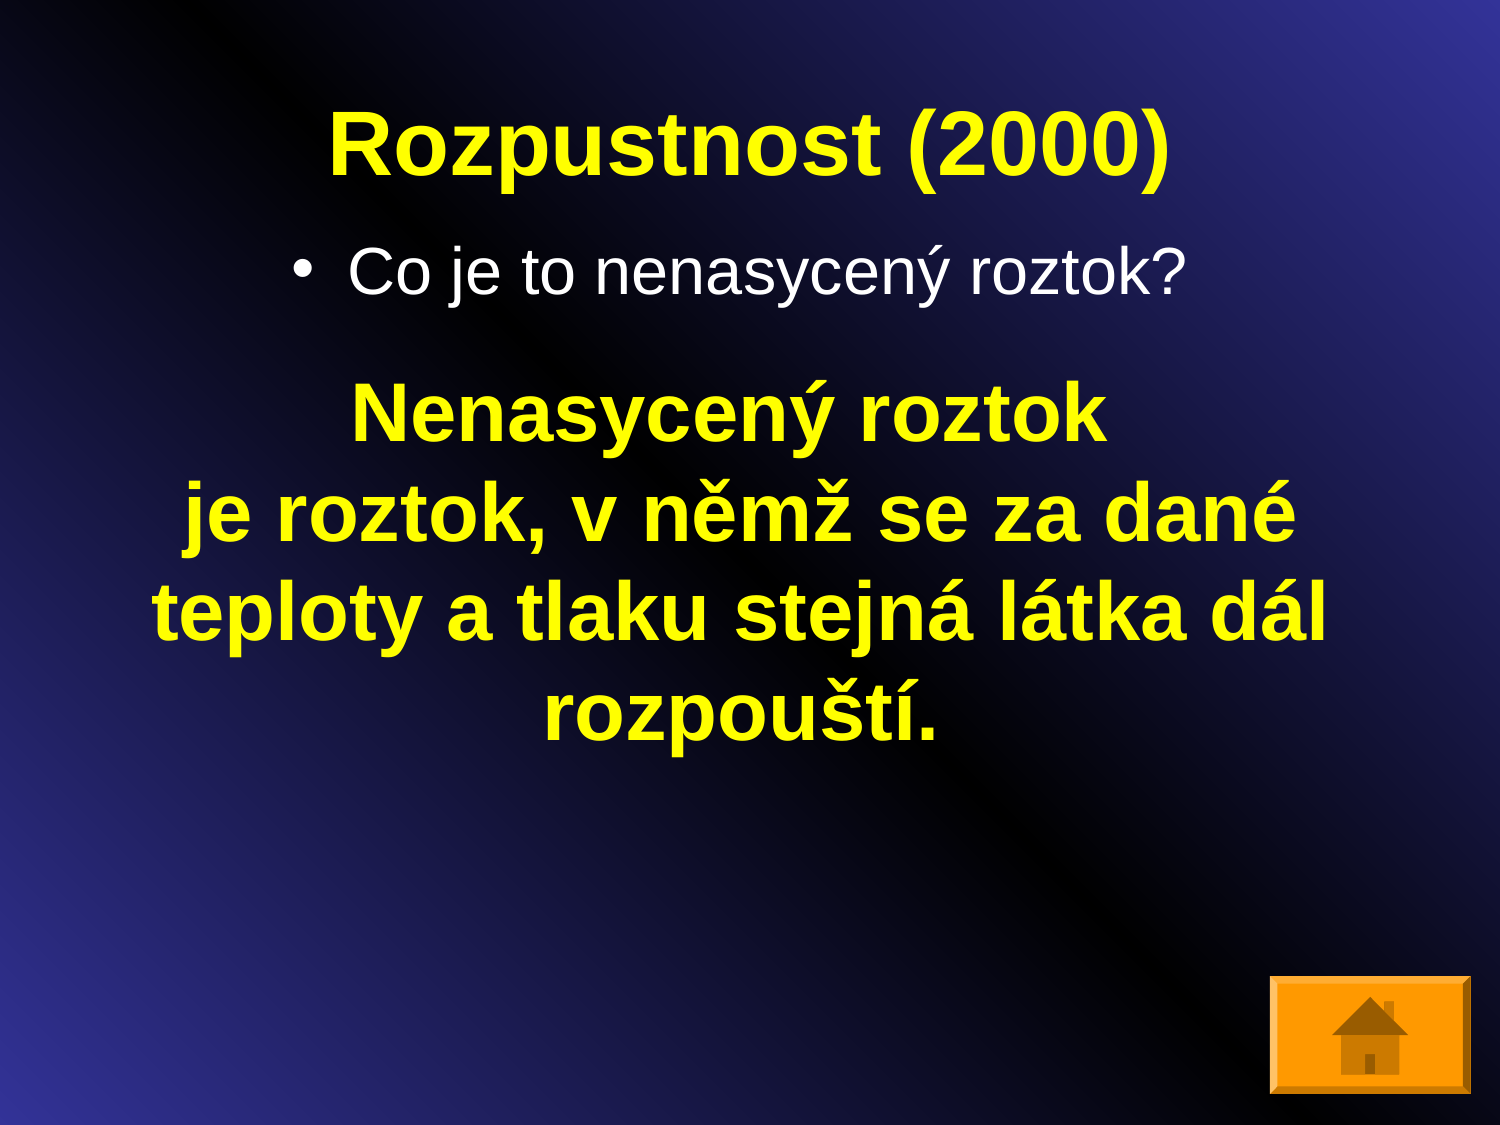

# Rozpustnost (2000)
Co je to nenasycený roztok?
Nenasycený roztok
je roztok, v němž se za dané teploty a tlaku stejná látka dál rozpouští.